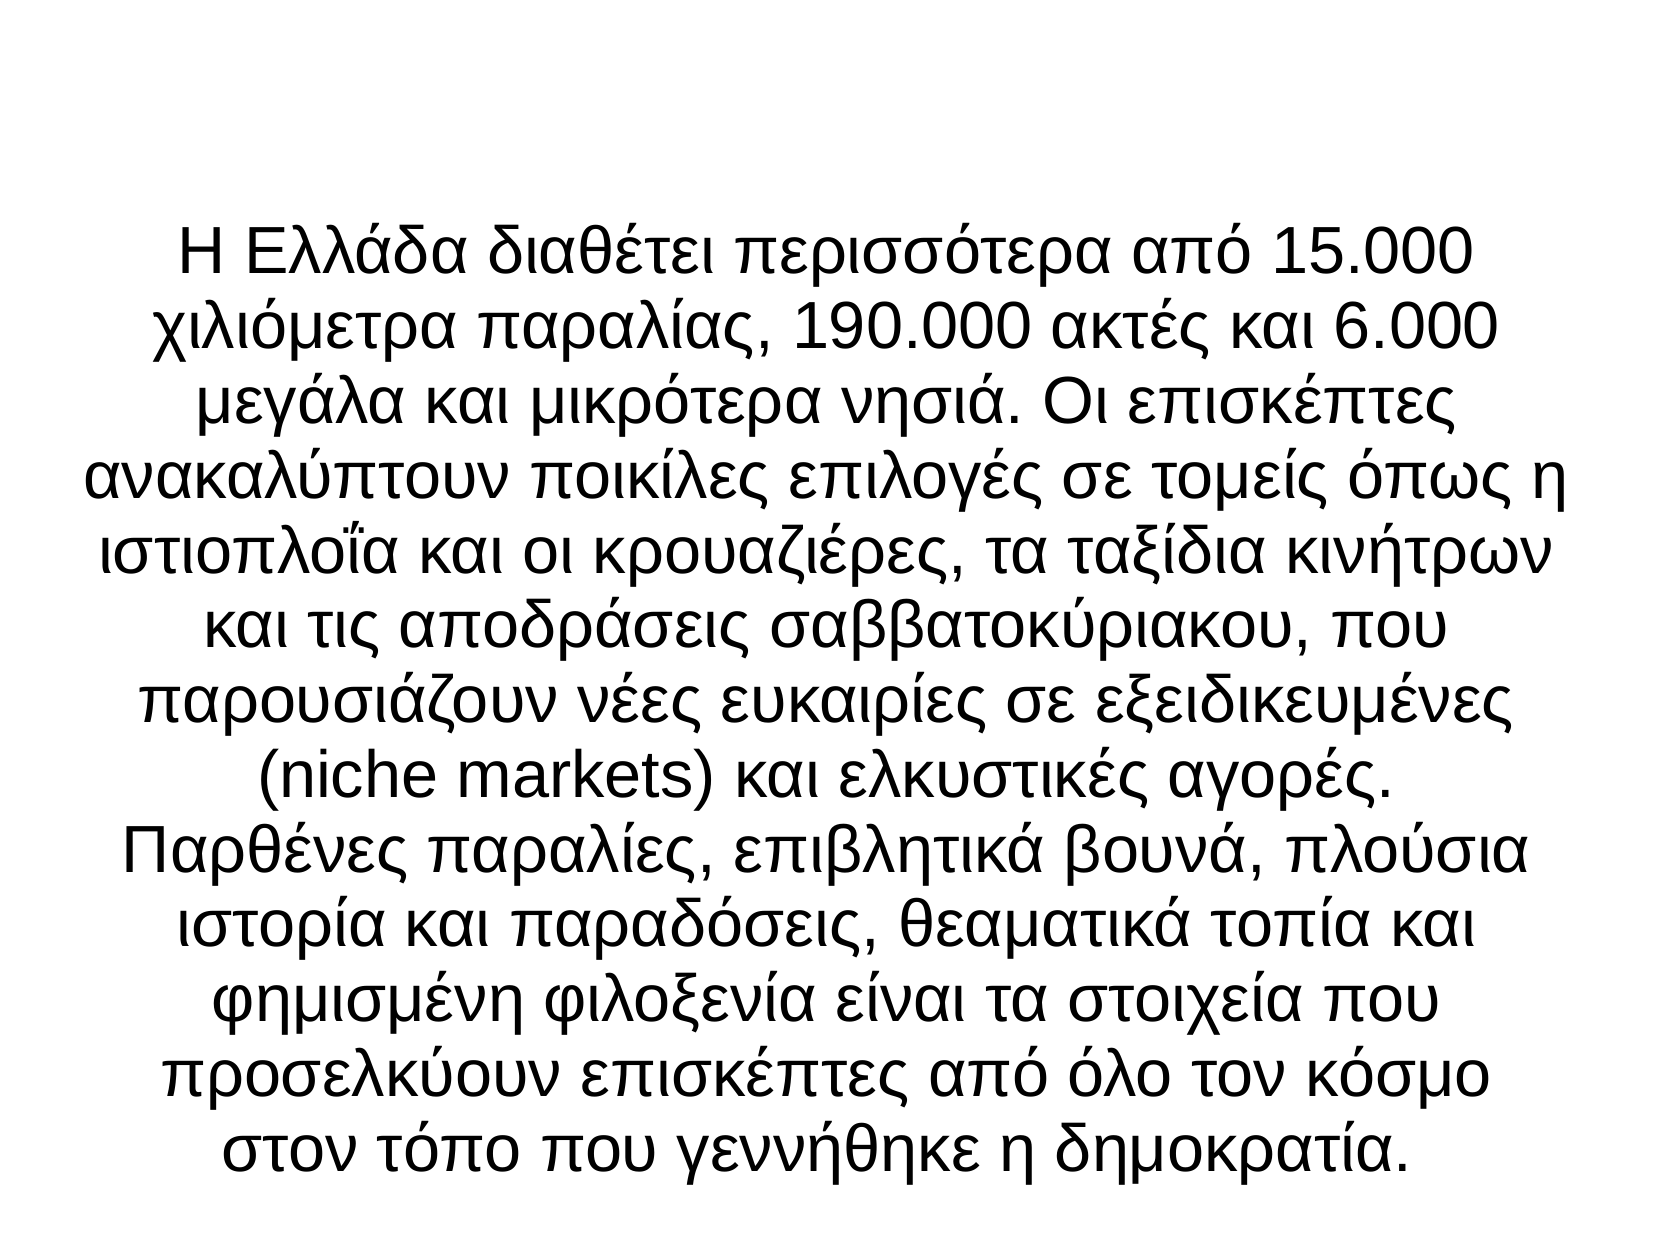

# Η Ελλάδα διαθέτει περισσότερα από 15.000 χιλιόμετρα παραλίας, 190.000 ακτές και 6.000 μεγάλα και μικρότερα νησιά. Οι επισκέπτες ανακαλύπτουν ποικίλες επιλογές σε τομείς όπως η ιστιοπλοΐα και οι κρουαζιέρες, τα ταξίδια κινήτρων και τις αποδράσεις σαββατοκύριακου, που παρουσιάζουν νέες ευκαιρίες σε εξειδικευμένες (niche markets) και ελκυστικές αγορές.
Παρθένες παραλίες, επιβλητικά βουνά, πλούσια ιστορία και παραδόσεις, θεαματικά τοπία και φημισμένη φιλοξενία είναι τα στοιχεία που προσελκύουν επισκέπτες από όλο τον κόσμο στον τόπο που γεννήθηκε η δημοκρατία.